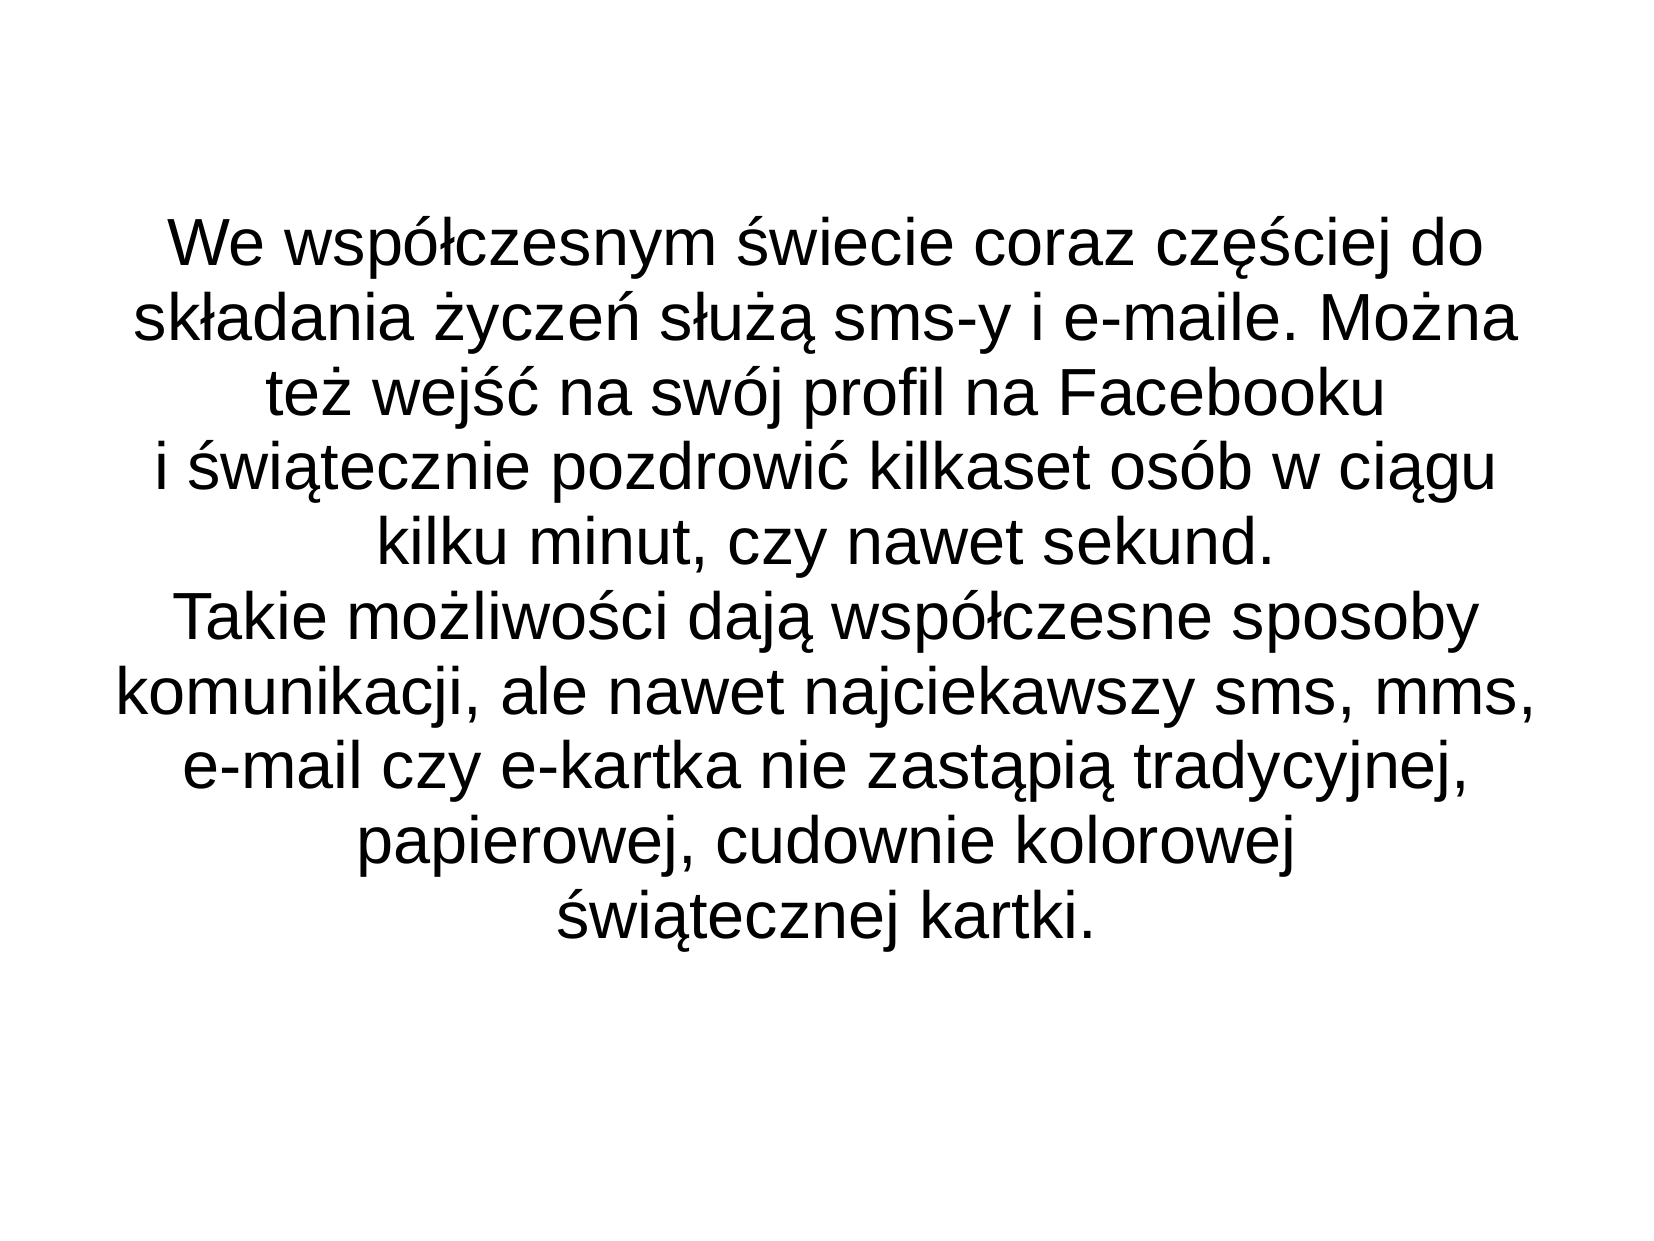

# We współczesnym świecie coraz częściej do
składania życzeń służą sms-y i e-maile. Można
też wejść na swój profil na Facebooku
i świątecznie pozdrowić kilkaset osób w ciągu
kilku minut, czy nawet sekund.
Takie możliwości dają współczesne sposoby
komunikacji, ale nawet najciekawszy sms, mms,
e-mail czy e-kartka nie zastąpią tradycyjnej,
papierowej, cudownie kolorowej
świątecznej kartki.